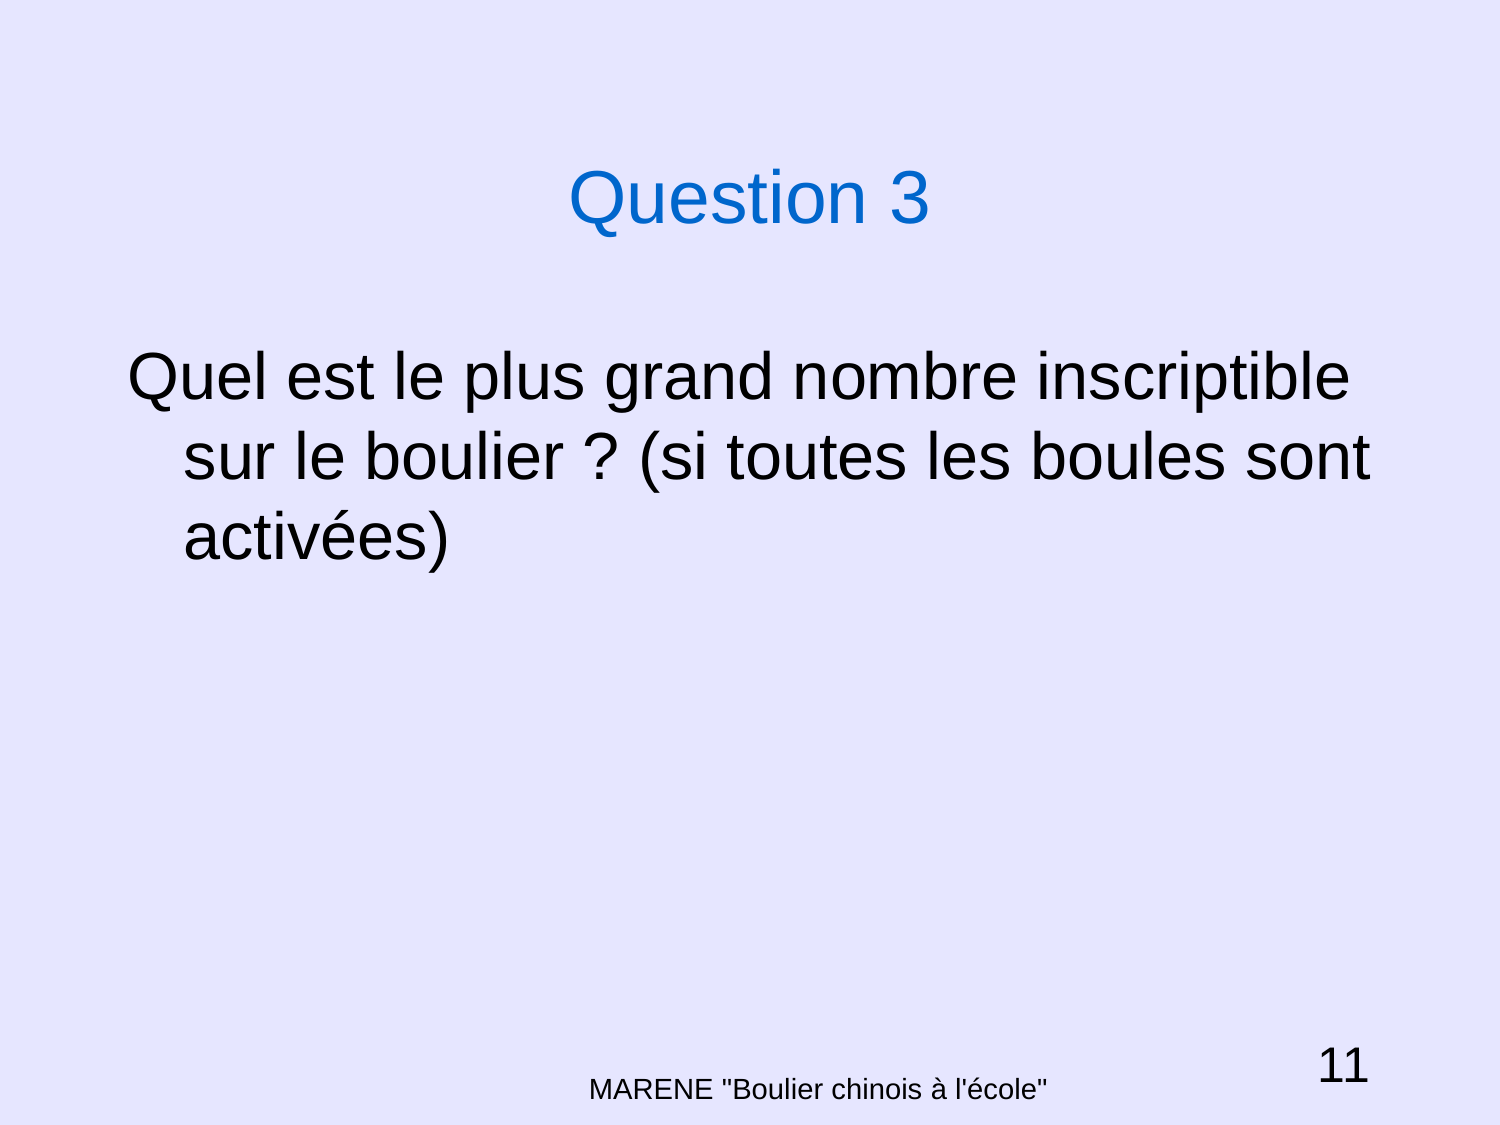

# Question 3
Quel est le plus grand nombre inscriptible sur le boulier ? (si toutes les boules sont activées)
11